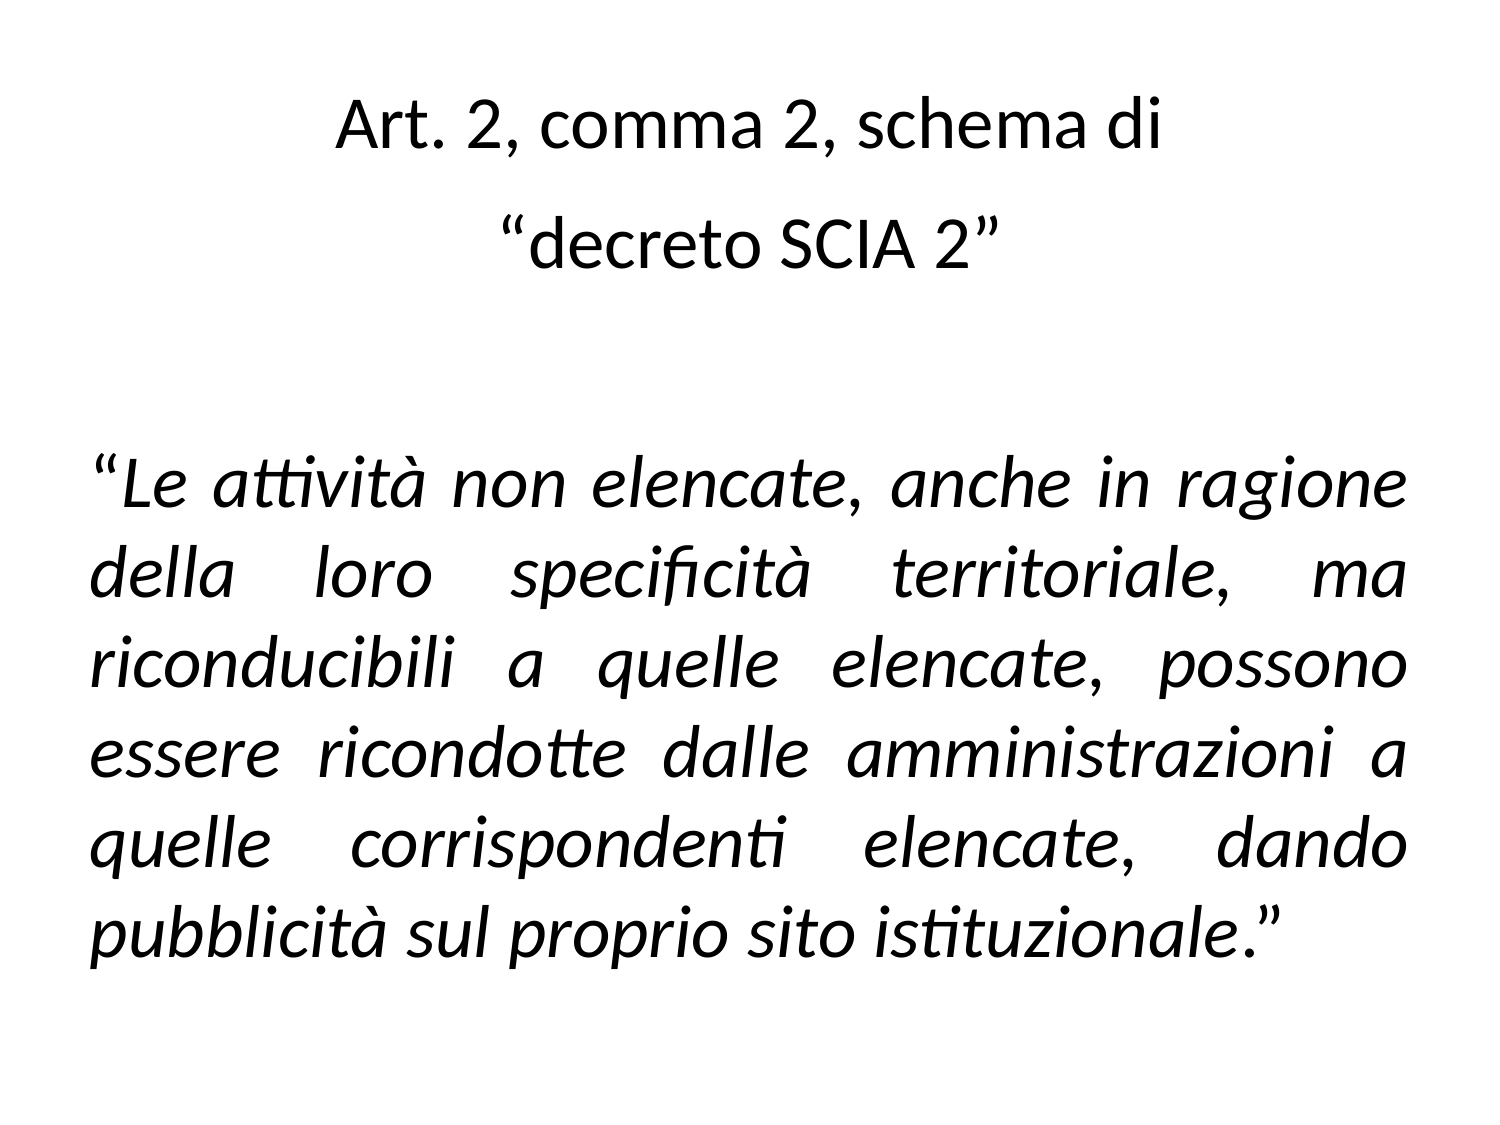

# Art. 2, comma 2, schema di
“decreto SCIA 2”
“Le attività non elencate, anche in ragione della loro specificità territoriale, ma riconducibili a quelle elencate, possono essere ricondotte dalle amministrazioni a quelle corrispondenti elencate, dando pubblicità sul proprio sito istituzionale.”